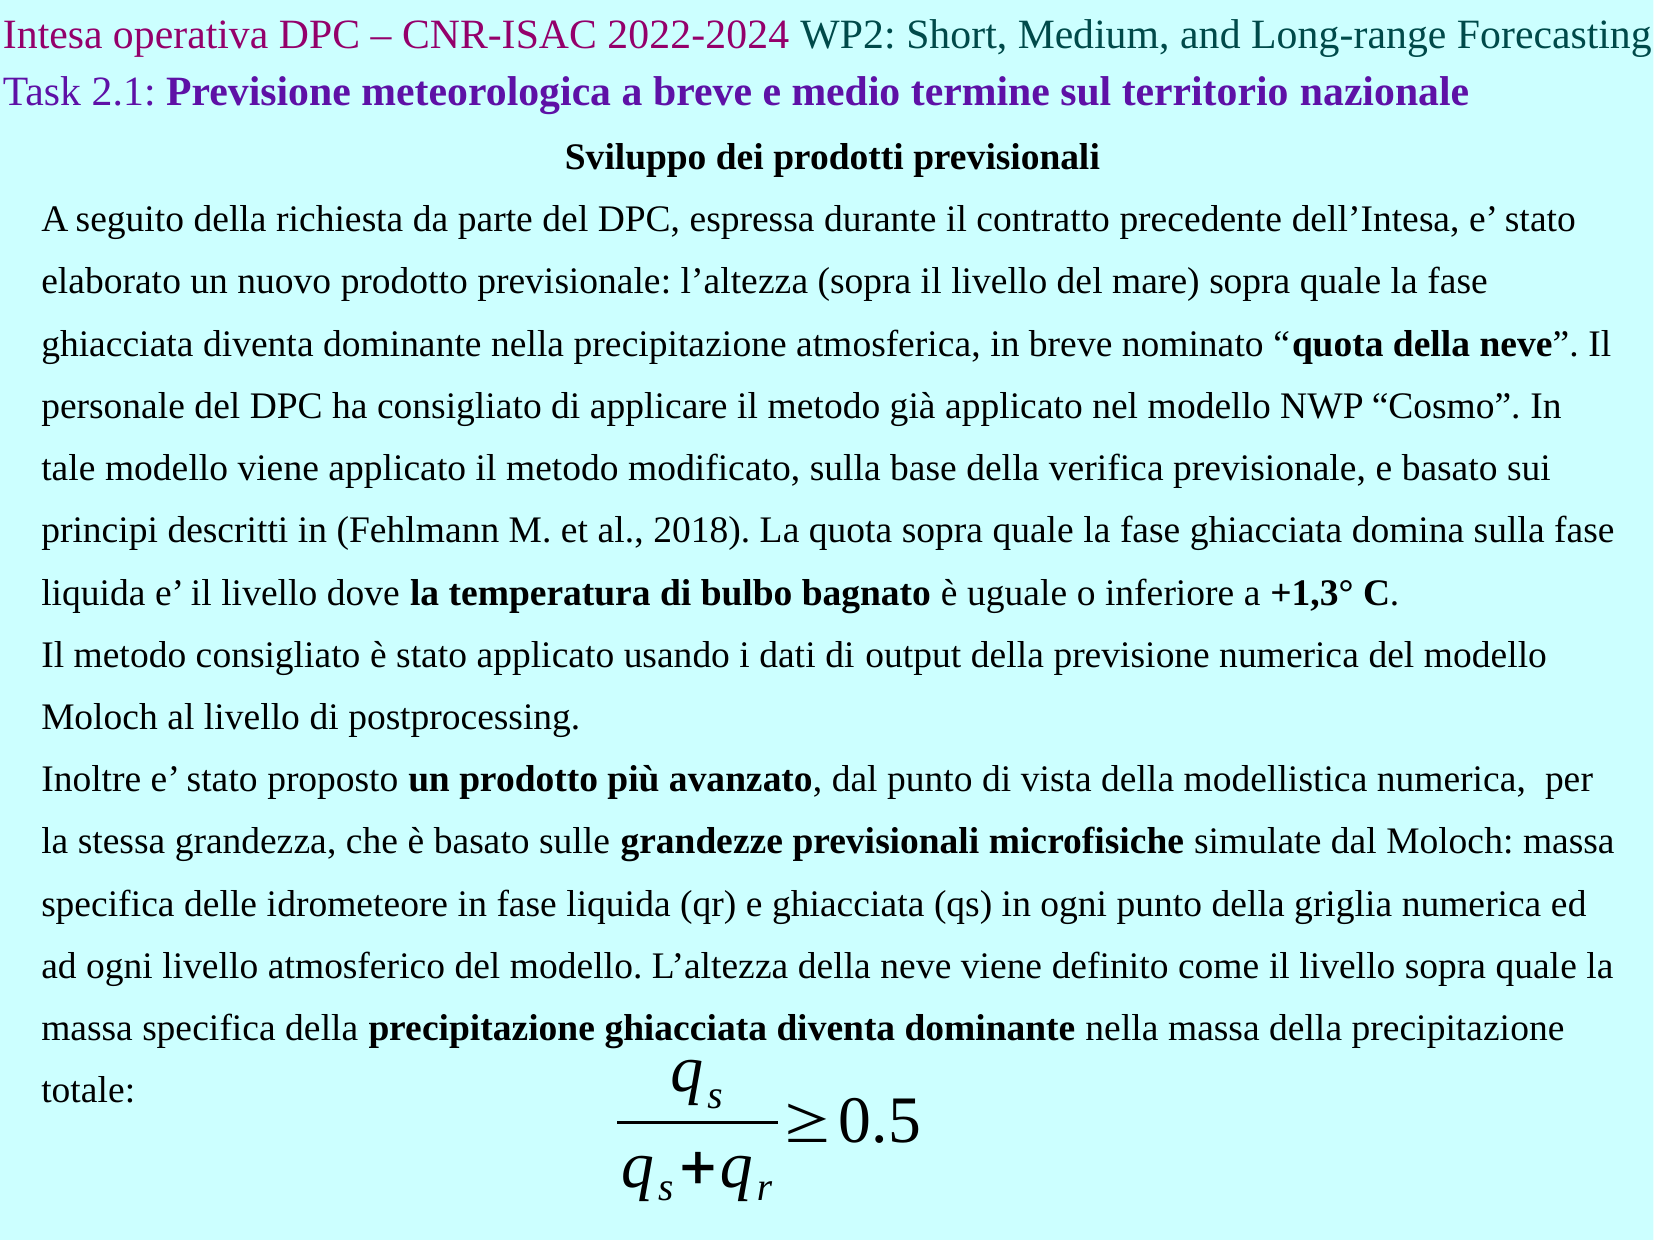

Intesa operativa DPC – CNR-ISAC 2022-2024 WP2: Short, Medium, and Long-range Forecasting
Task 2.1: Previsione meteorologica a breve e medio termine sul territorio nazionale
Sviluppo dei prodotti previsionali
A seguito della richiesta da parte del DPC, espressa durante il contratto precedente dell’Intesa, e’ stato elaborato un nuovo prodotto previsionale: l’altezza (sopra il livello del mare) sopra quale la fase ghiacciata diventa dominante nella precipitazione atmosferica, in breve nominato “quota della neve”. Il personale del DPC ha consigliato di applicare il metodo già applicato nel modello NWP “Cosmo”. In tale modello viene applicato il metodo modificato, sulla base della verifica previsionale, e basato sui principi descritti in (Fehlmann M. et al., 2018). La quota sopra quale la fase ghiacciata domina sulla fase liquida e’ il livello dove la temperatura di bulbo bagnato è uguale o inferiore a +1,3° C.
Il metodo consigliato è stato applicato usando i dati di output della previsione numerica del modello Moloch al livello di postprocessing.
Inoltre e’ stato proposto un prodotto più avanzato, dal punto di vista della modellistica numerica, per la stessa grandezza, che è basato sulle grandezze previsionali microfisiche simulate dal Moloch: massa specifica delle idrometeore in fase liquida (qr) e ghiacciata (qs) in ogni punto della griglia numerica ed ad ogni livello atmosferico del modello. L’altezza della neve viene definito come il livello sopra quale la massa specifica della precipitazione ghiacciata diventa dominante nella massa della precipitazione totale: